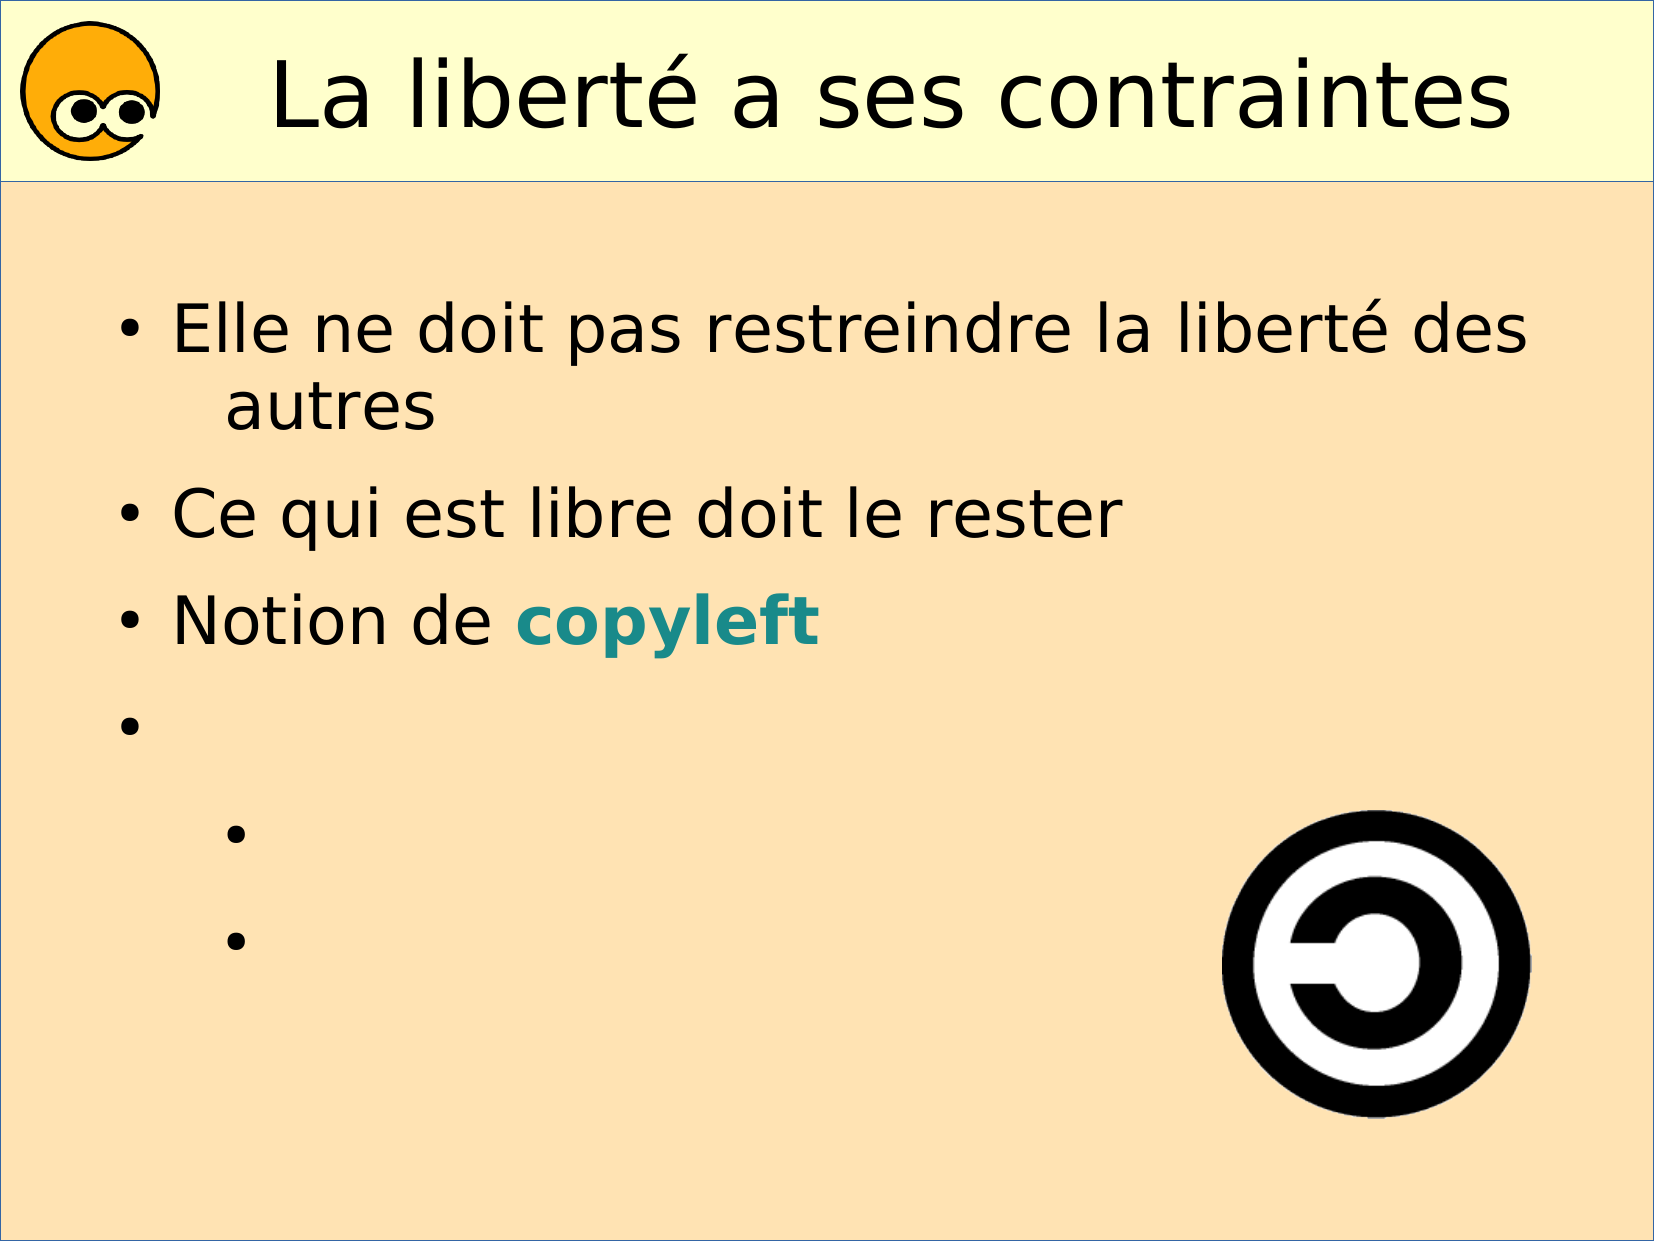

# La liberté a ses contraintes
Elle ne doit pas restreindre la liberté des autres
Ce qui est libre doit le rester
Notion de copyleft